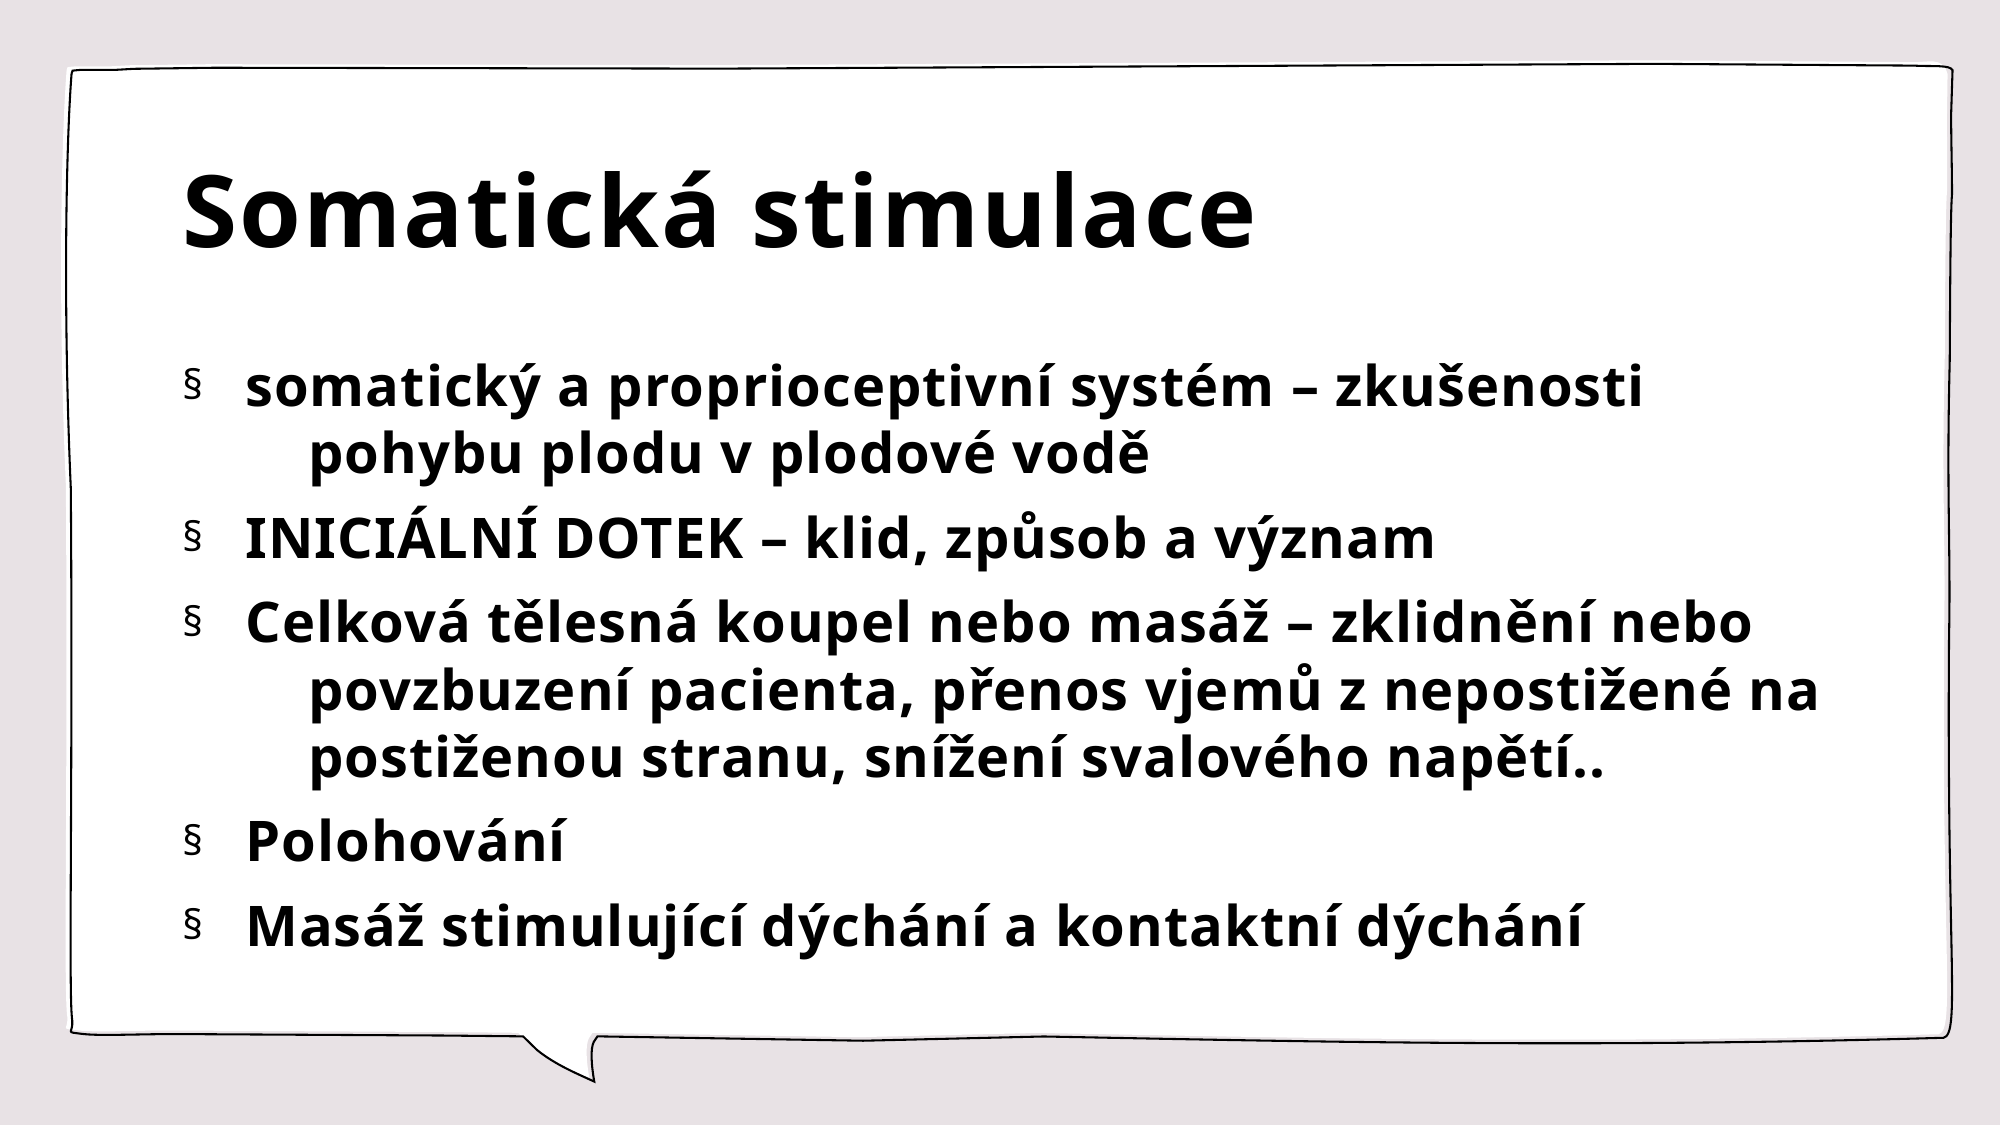

# Somatická stimulace
somatický a proprioceptivní systém – zkušenosti pohybu plodu v plodové vodě
INICIÁLNÍ DOTEK – klid, způsob a význam
Celková tělesná koupel nebo masáž – zklidnění nebo povzbuzení pacienta, přenos vjemů z nepostižené na postiženou stranu, snížení svalového napětí..
Polohování
Masáž stimulující dýchání a kontaktní dýchání